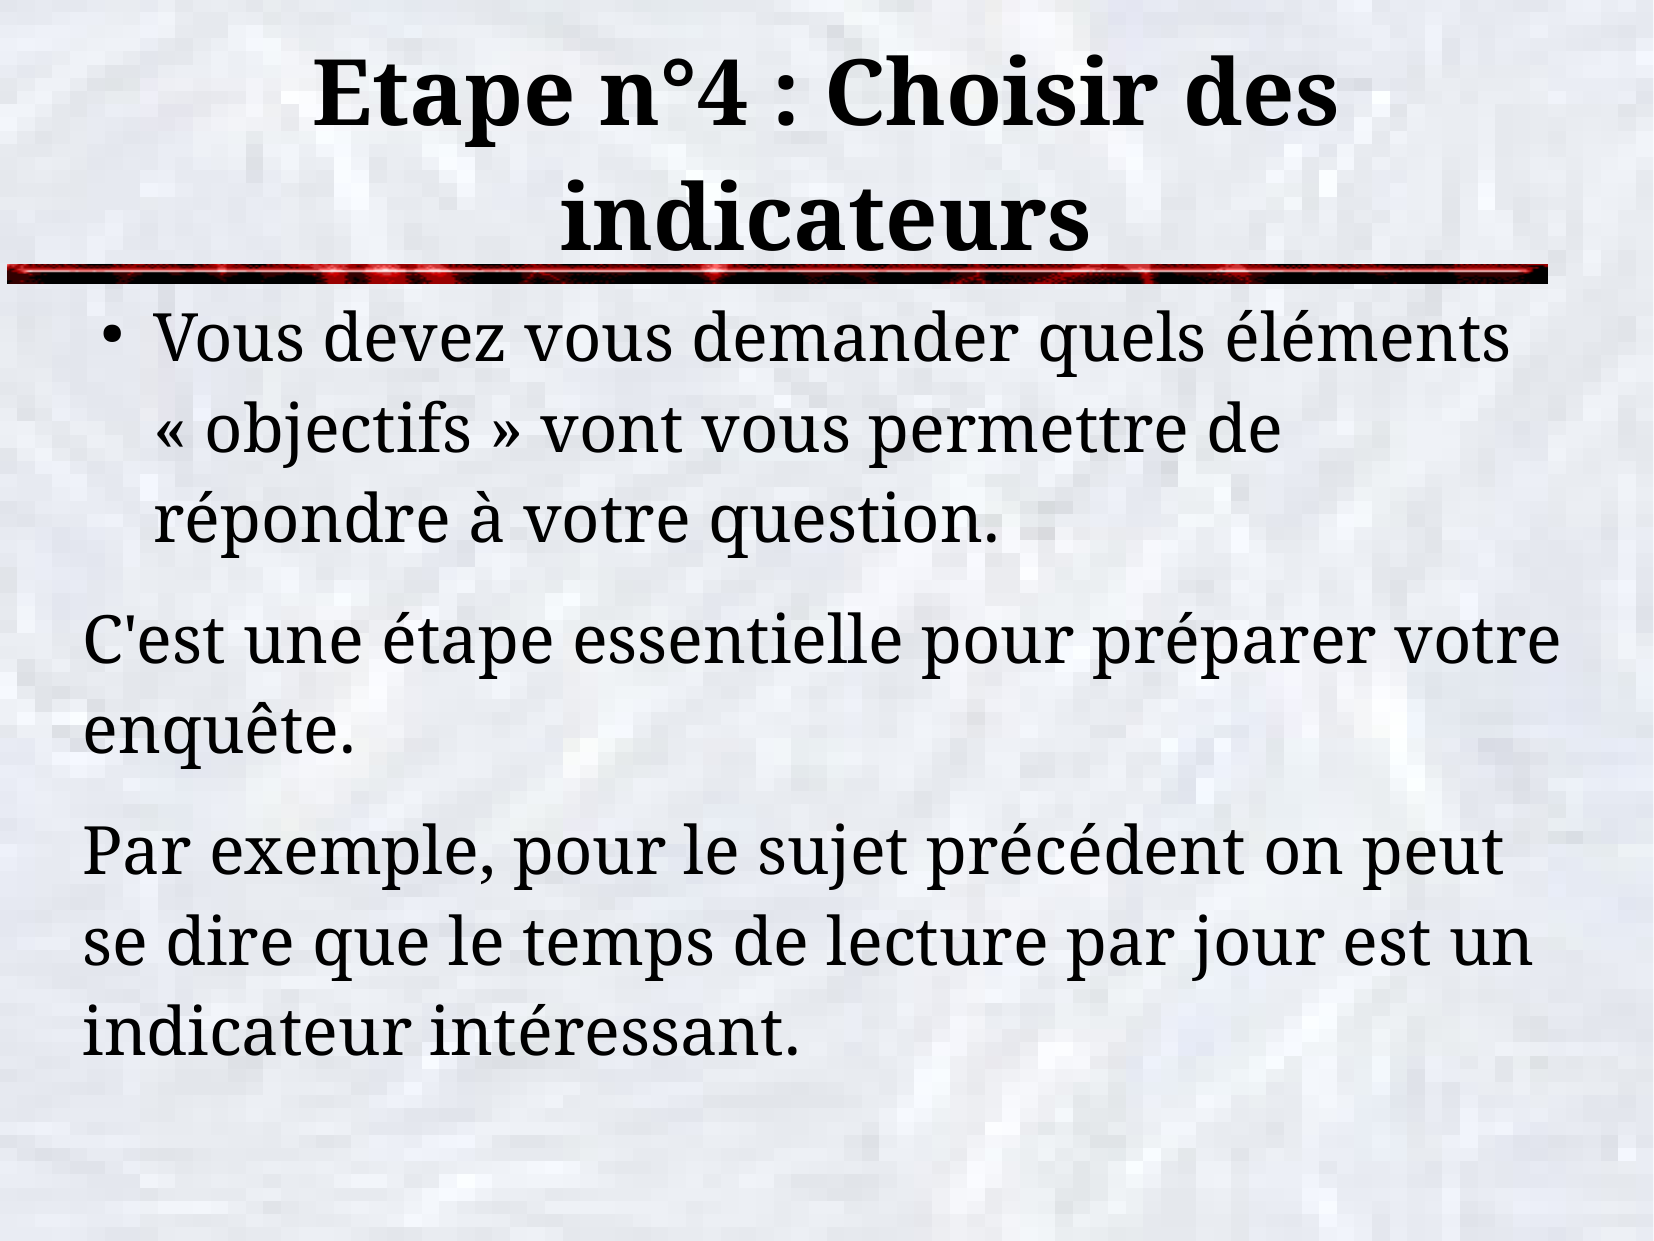

# Etape n°4 : Choisir des indicateurs
Vous devez vous demander quels éléments « objectifs » vont vous permettre de répondre à votre question.
C'est une étape essentielle pour préparer votre enquête.
Par exemple, pour le sujet précédent on peut se dire que le temps de lecture par jour est un indicateur intéressant.